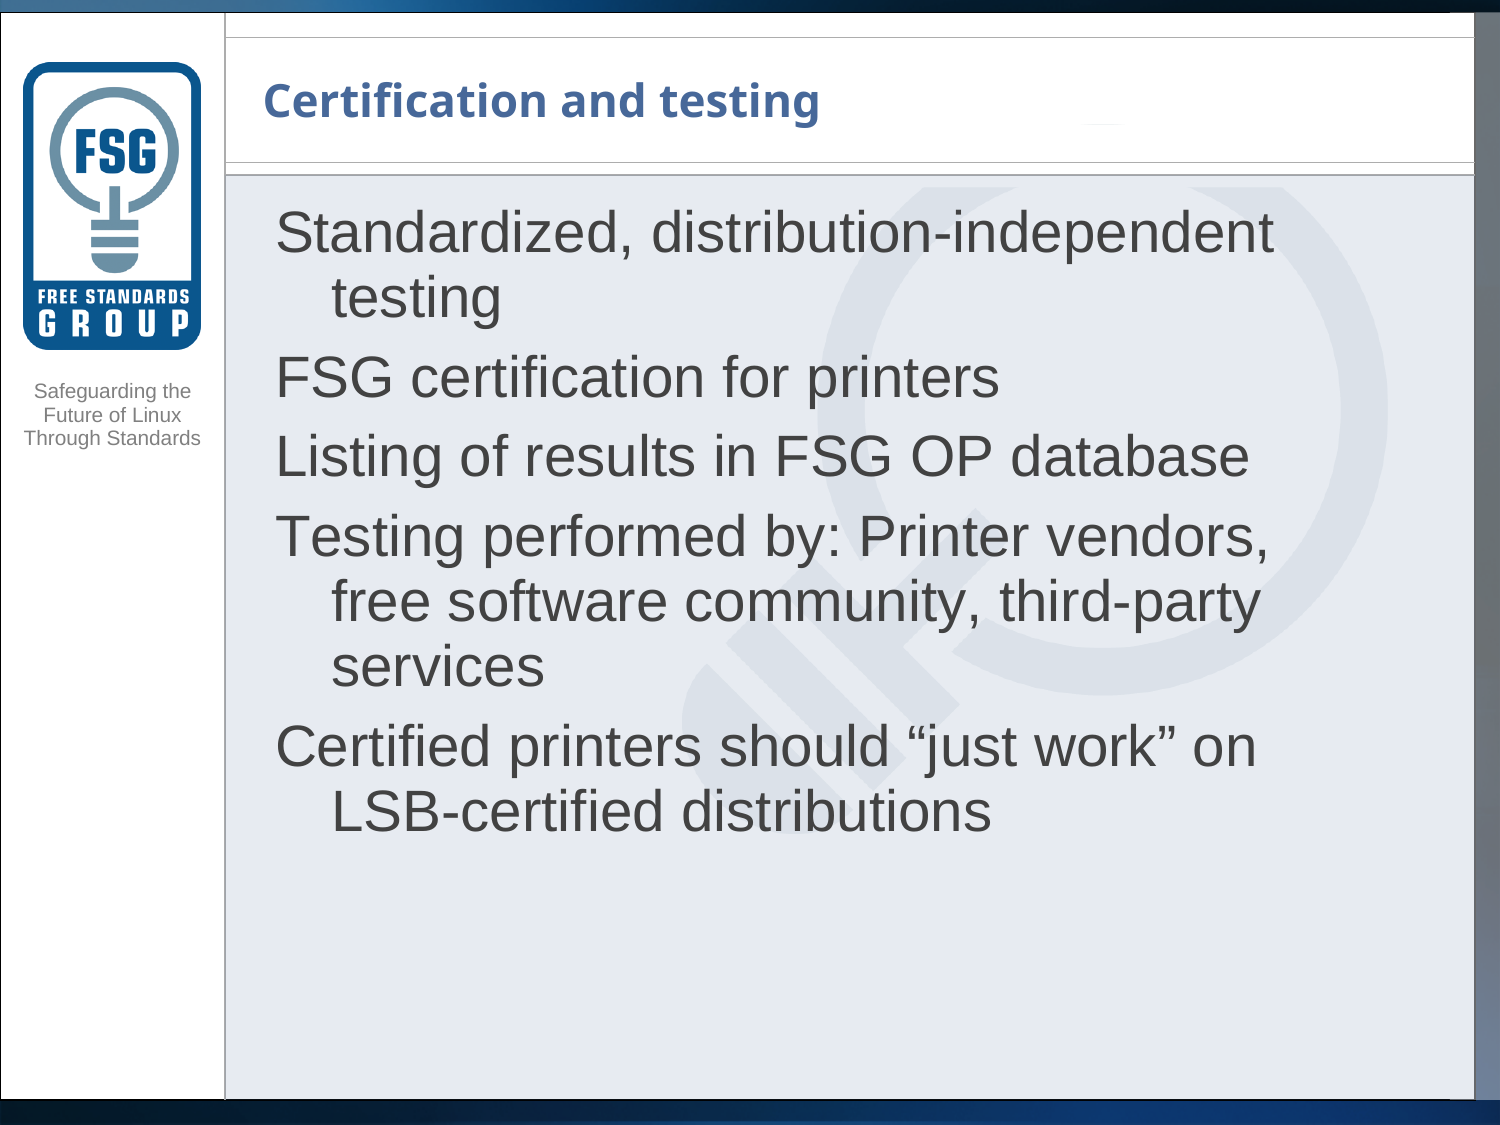

# Certification and testing
Standardized, distribution-independent testing
FSG certification for printers
Listing of results in FSG OP database
Testing performed by: Printer vendors, free software community, third-party services
Certified printers should “just work” on LSB-certified distributions